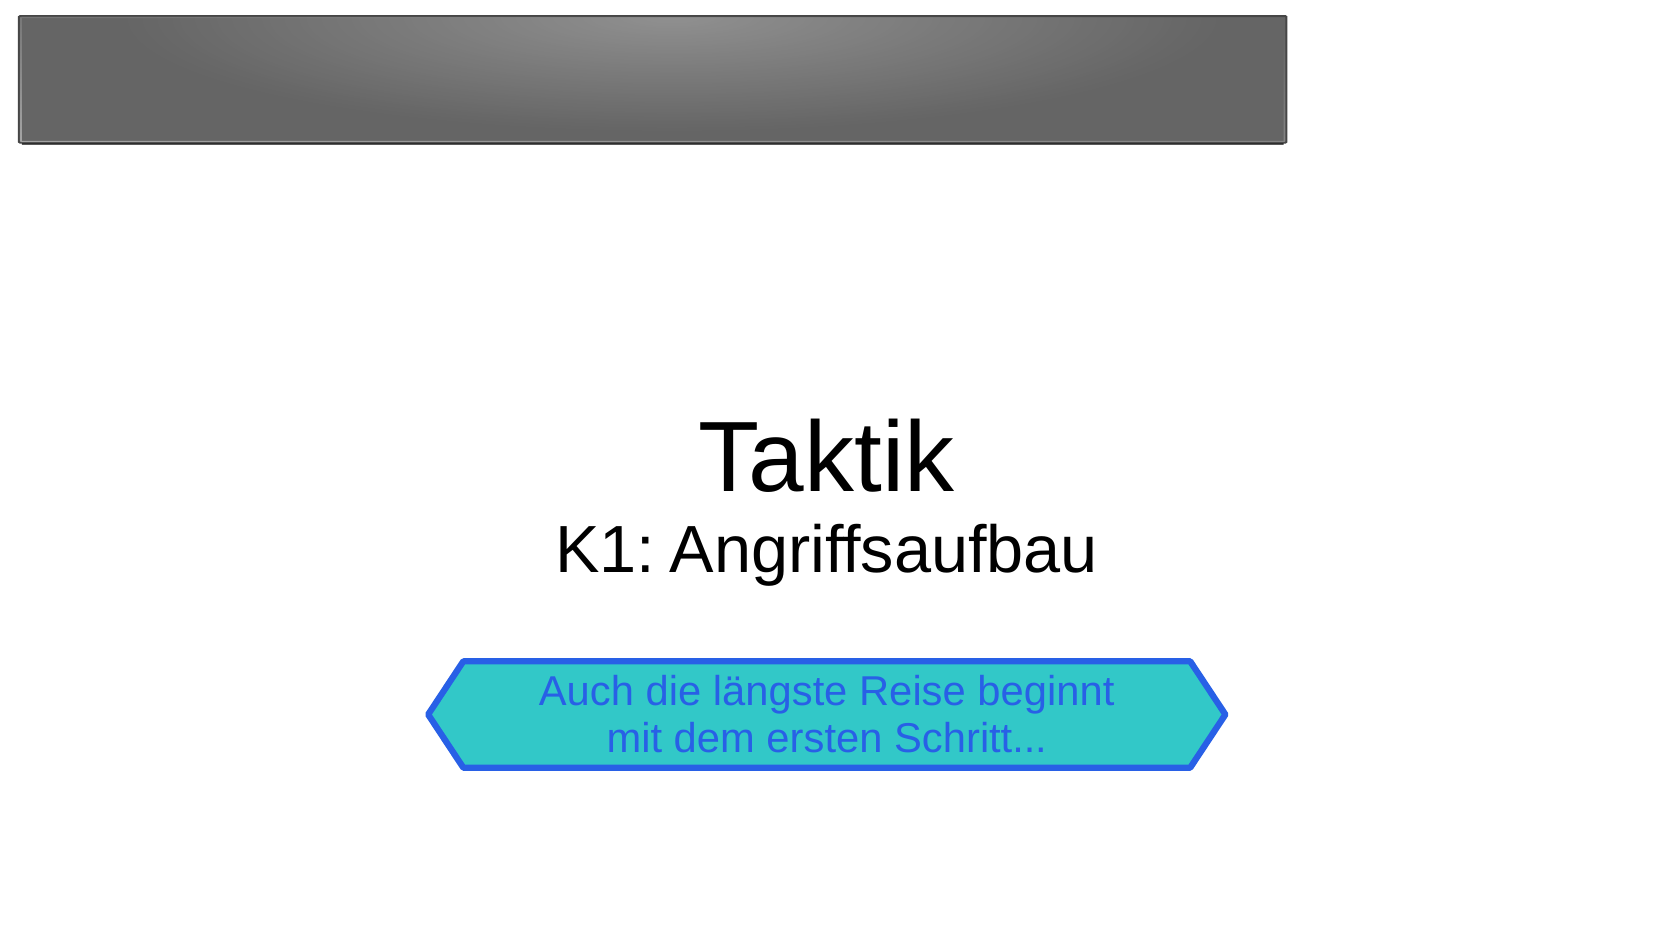

# Taktik
K1: Angriffsaufbau
Auch die längste Reise beginnt
mit dem ersten Schritt...